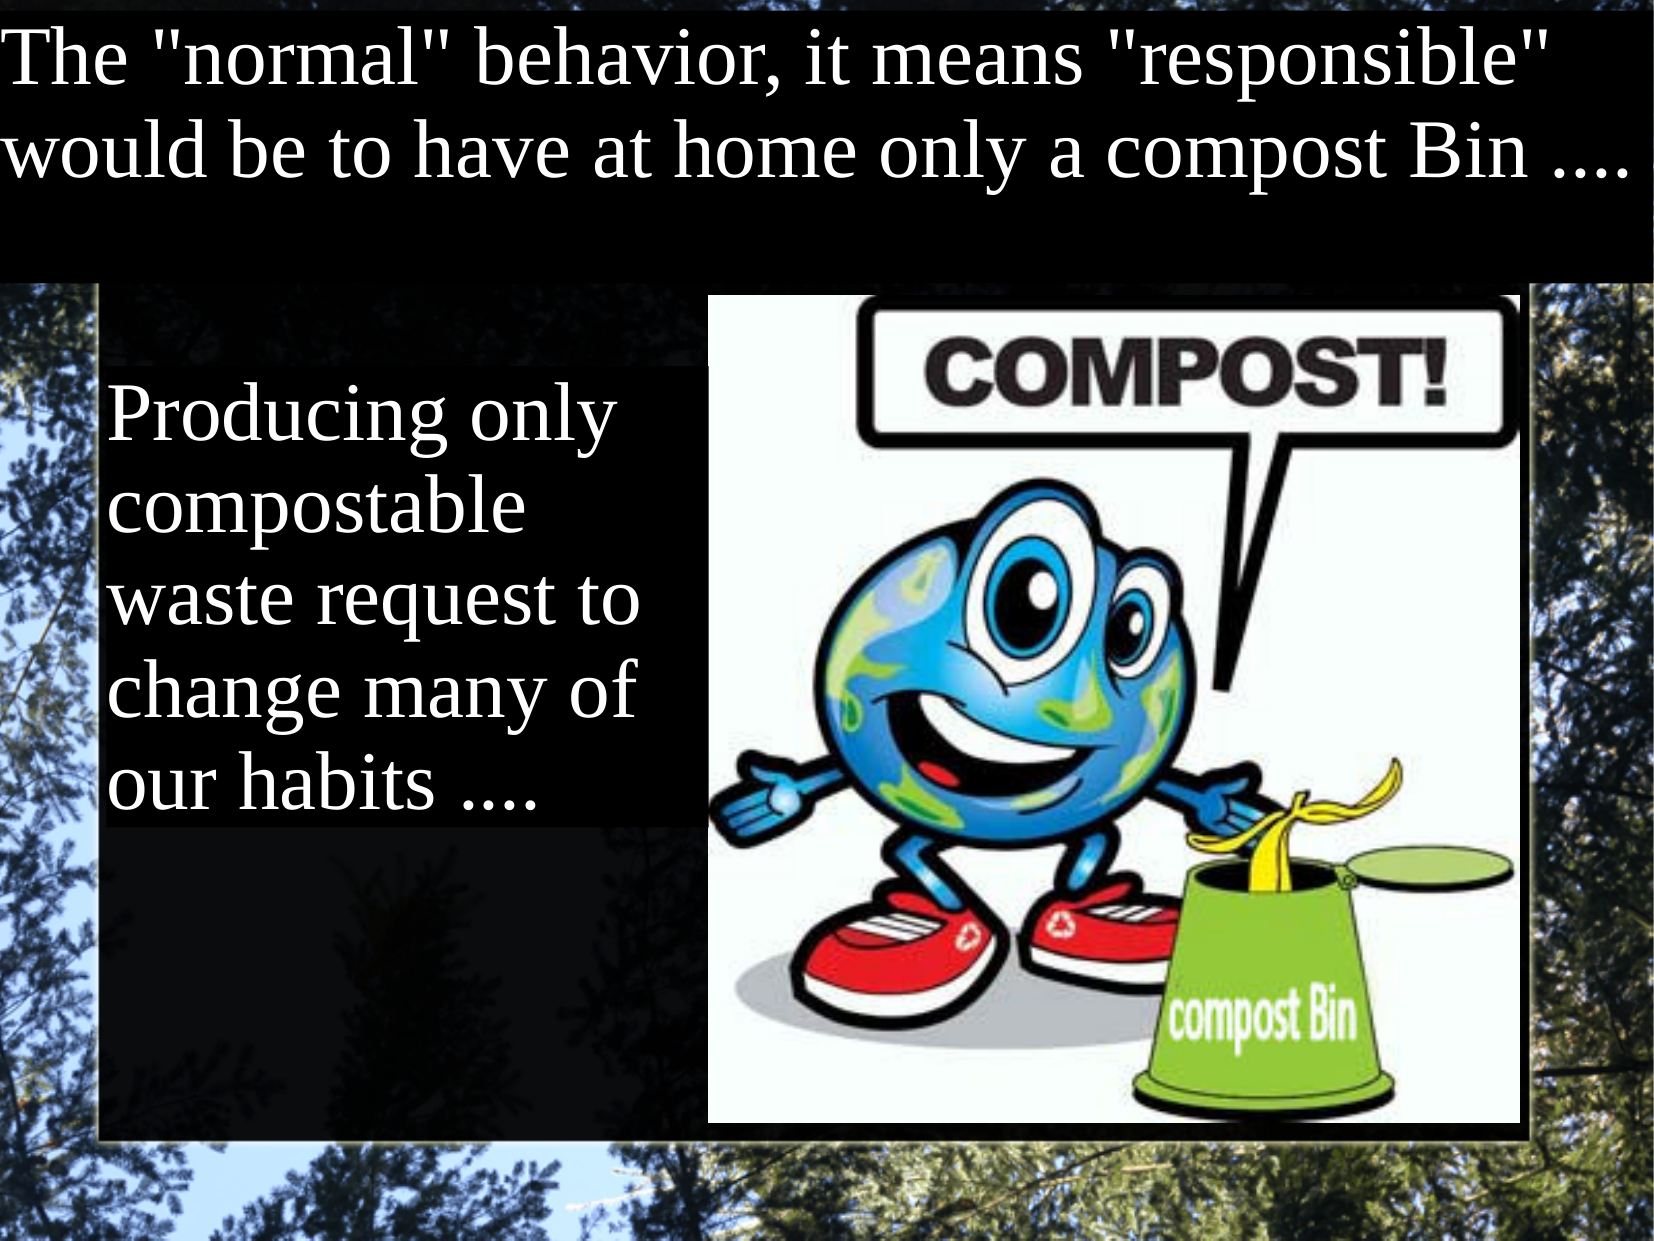

# The "normal" behavior, it means "responsible" would be to have at home only a compost Bin ....
Producing only compostable waste request to change many of our habits ....